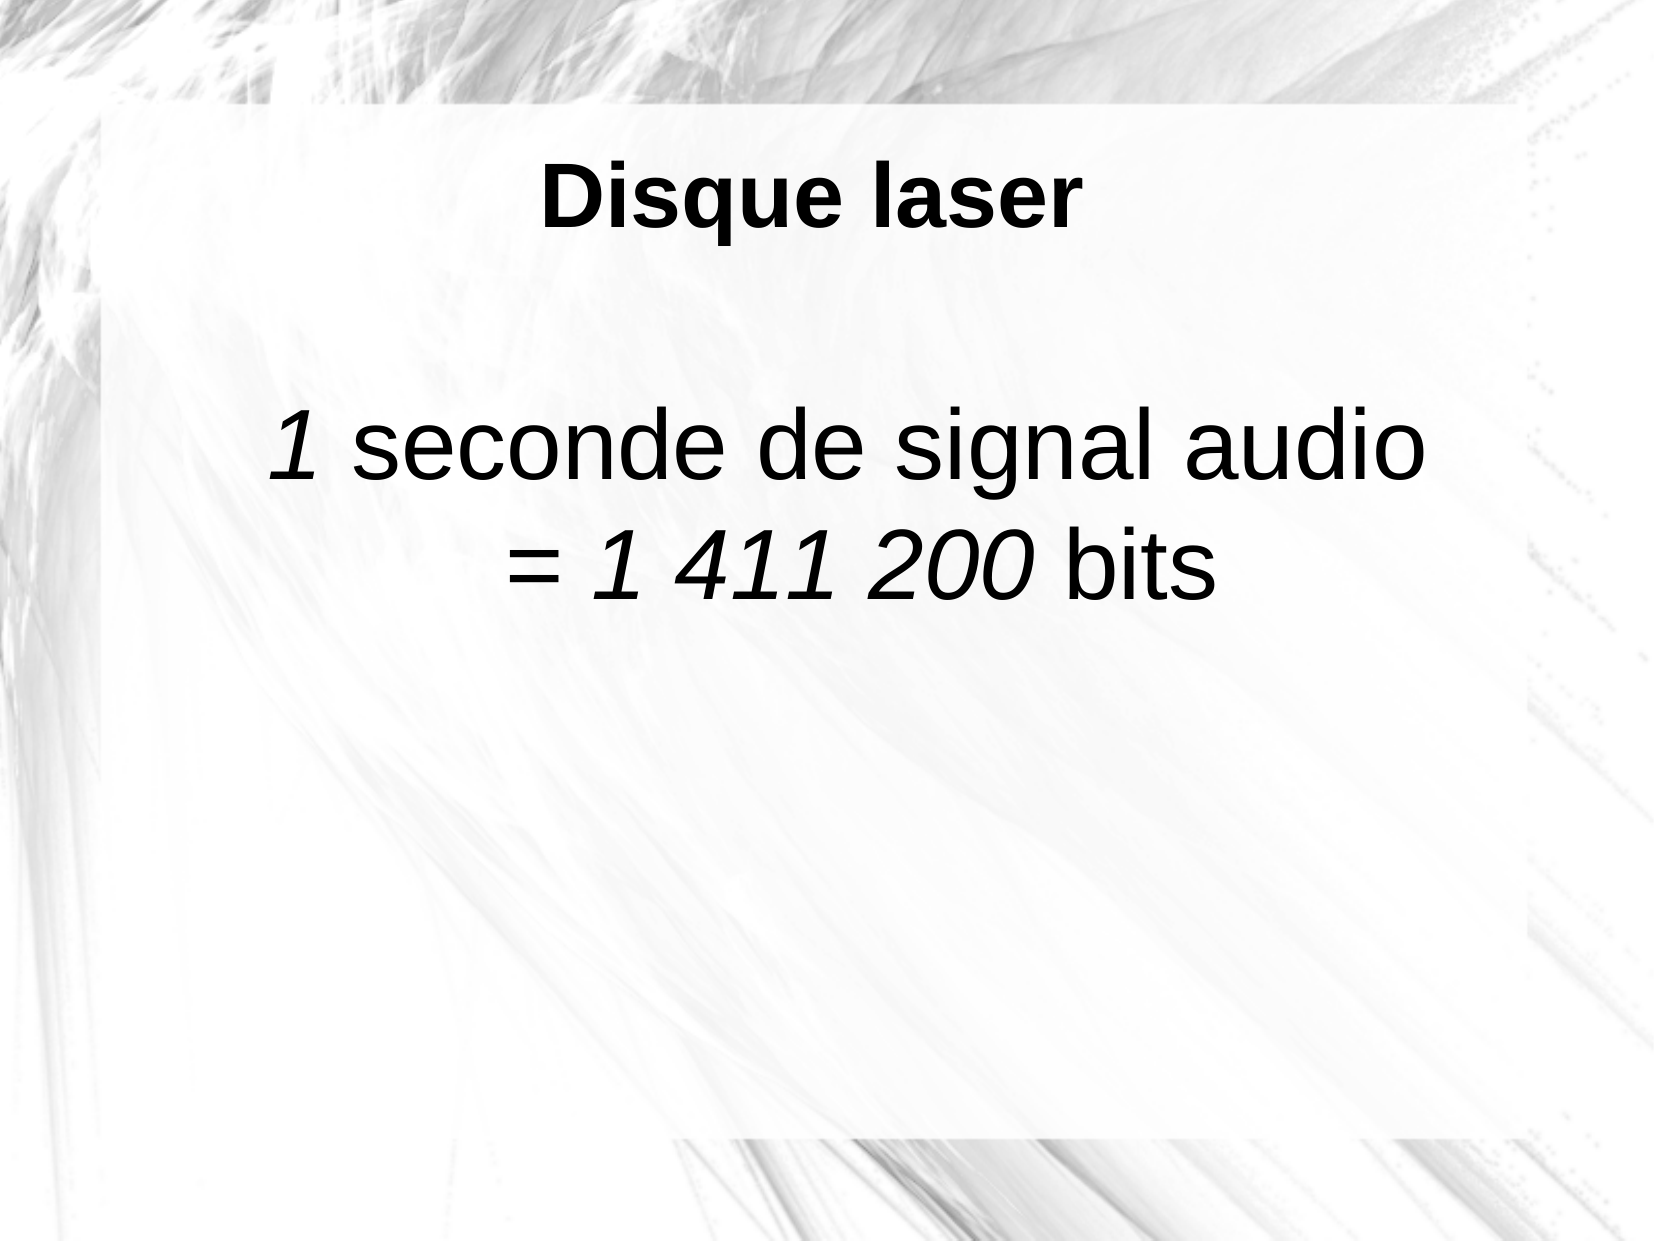

# Disque laser
1 seconde de signal audio
= 1 411 200 bits